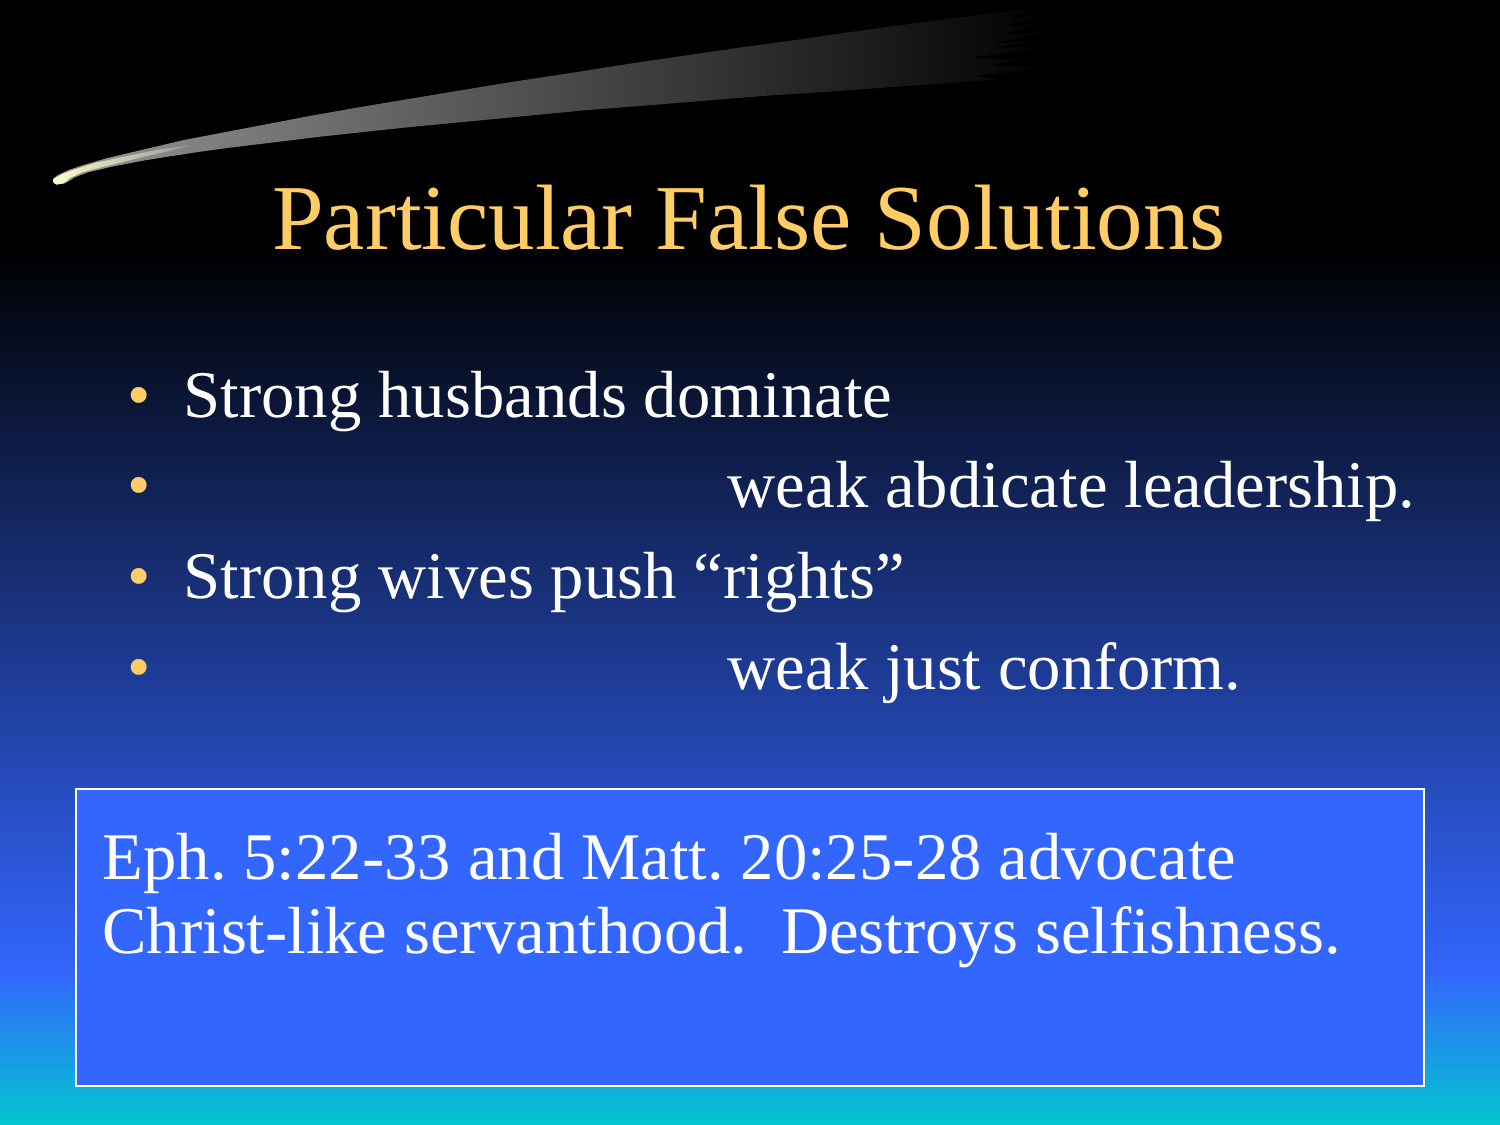

# Particular False Solutions
Strong husbands dominate
 				weak abdicate leadership.
Strong wives push “rights”
 				weak just conform.
Eph. 5:22-33 and Matt. 20:25-28 advocate Christ-like servanthood. Destroys selfishness.